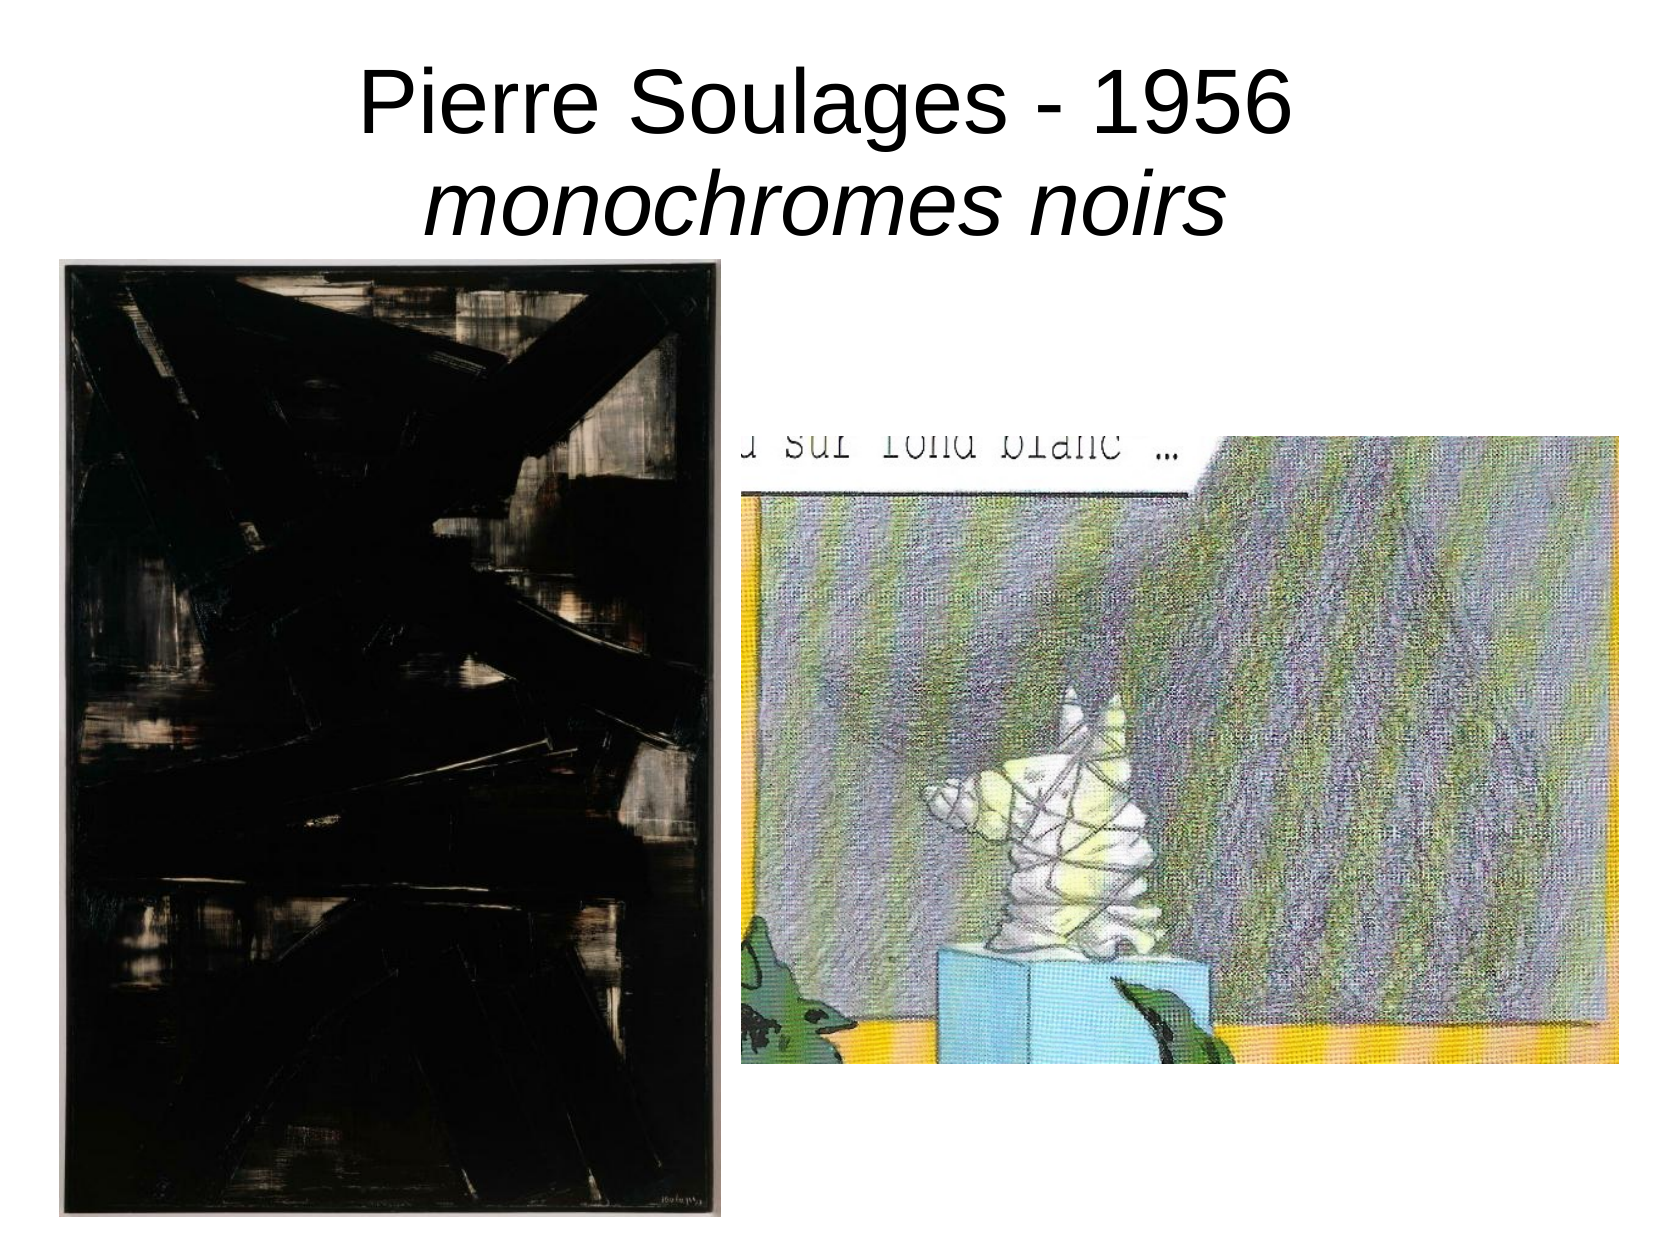

# Pierre Soulages - 1956 monochromes noirs